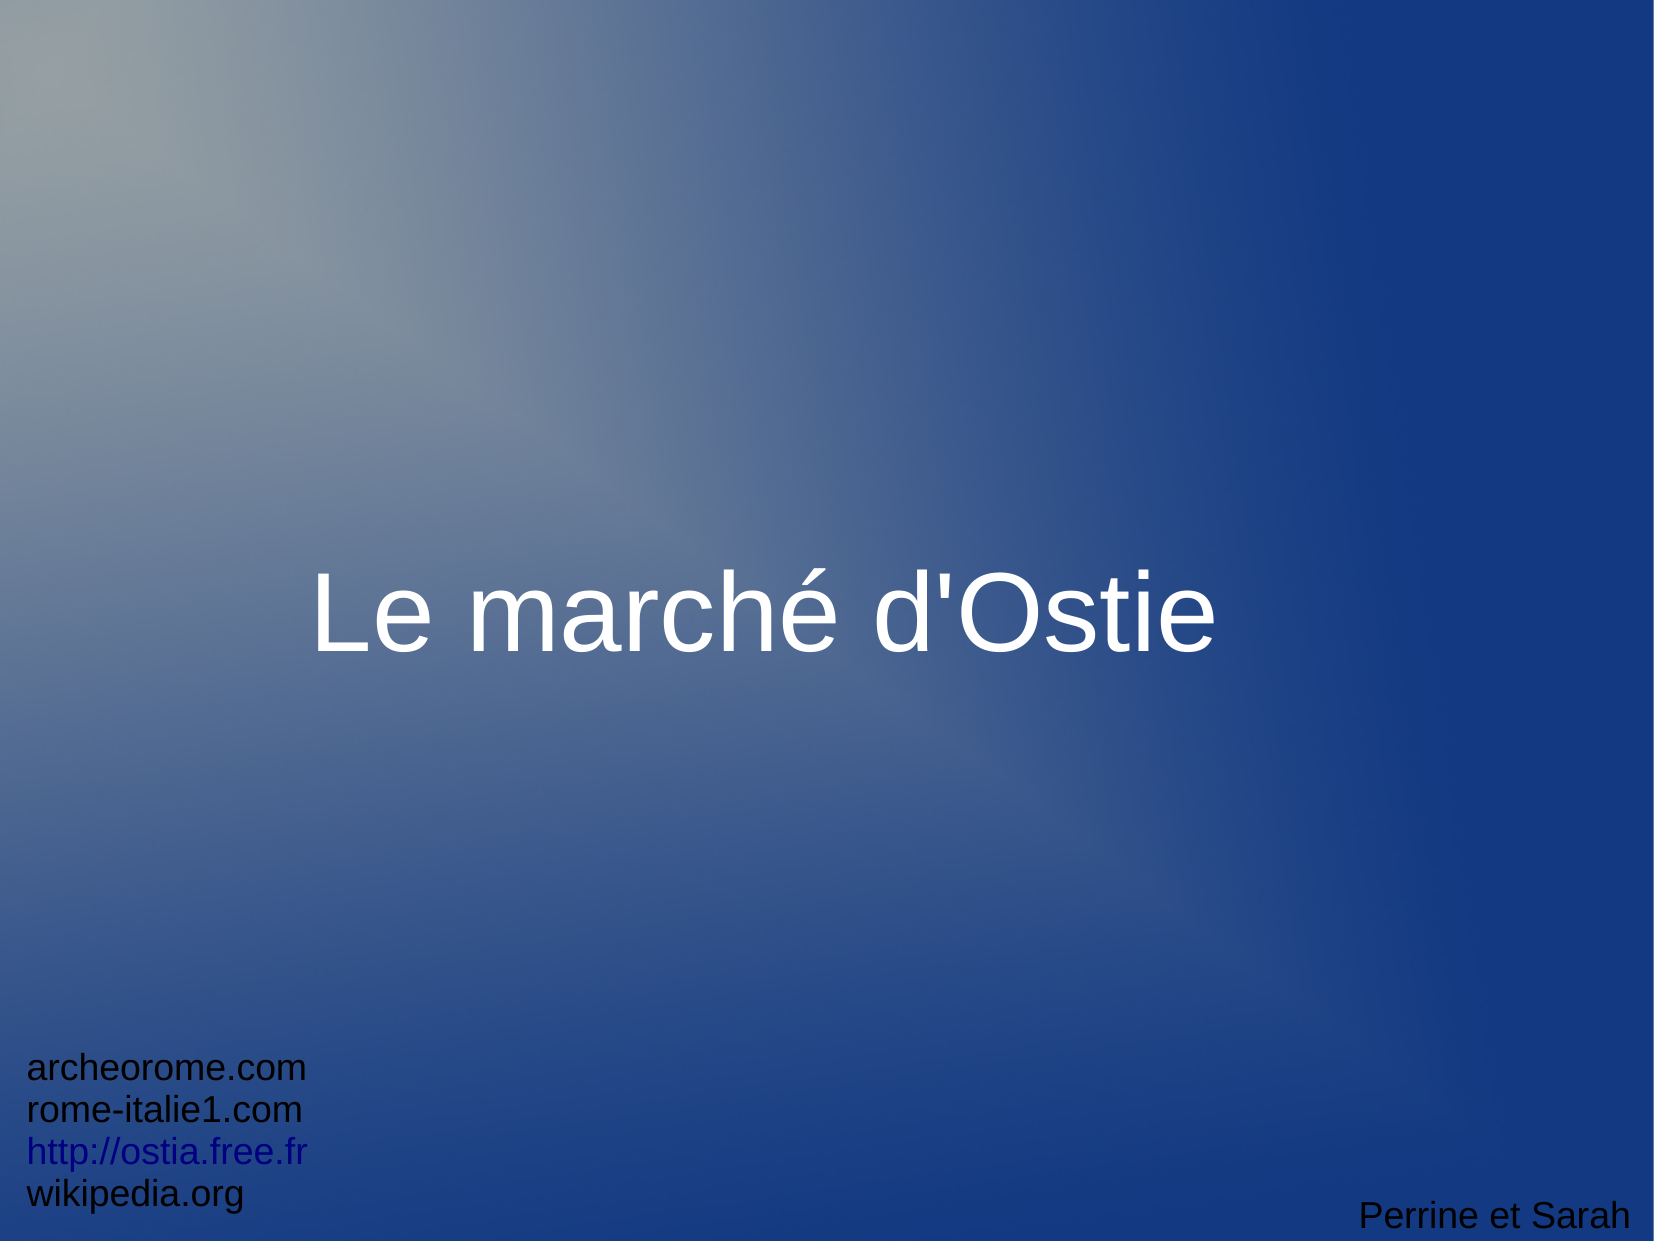

# Le marché d'Ostie
archeorome.com
rome-italie1.com
http://ostia.free.fr
wikipedia.org
 Perrine et Sarah